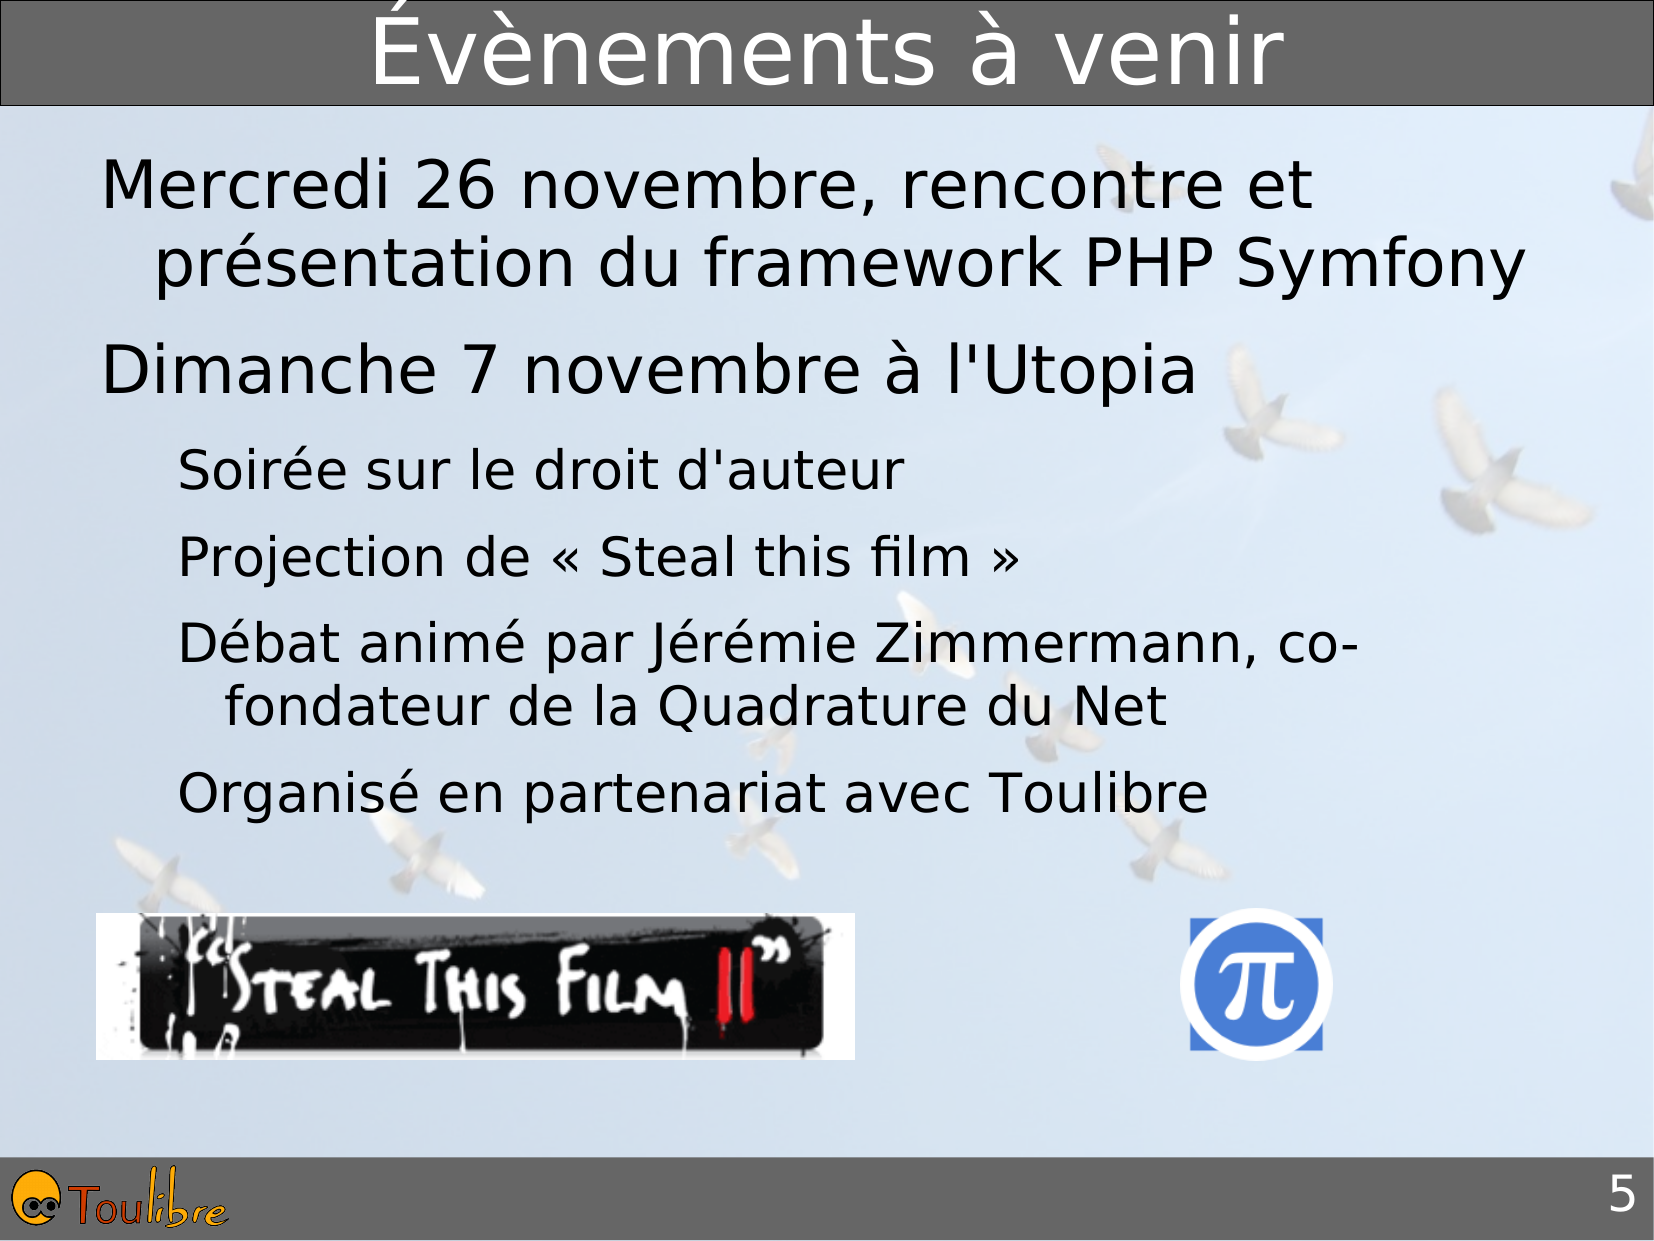

# Évènements à venir
Mercredi 26 novembre, rencontre et présentation du framework PHP Symfony
Dimanche 7 novembre à l'Utopia
Soirée sur le droit d'auteur
Projection de « Steal this film »
Débat animé par Jérémie Zimmermann, co-fondateur de la Quadrature du Net
Organisé en partenariat avec Toulibre